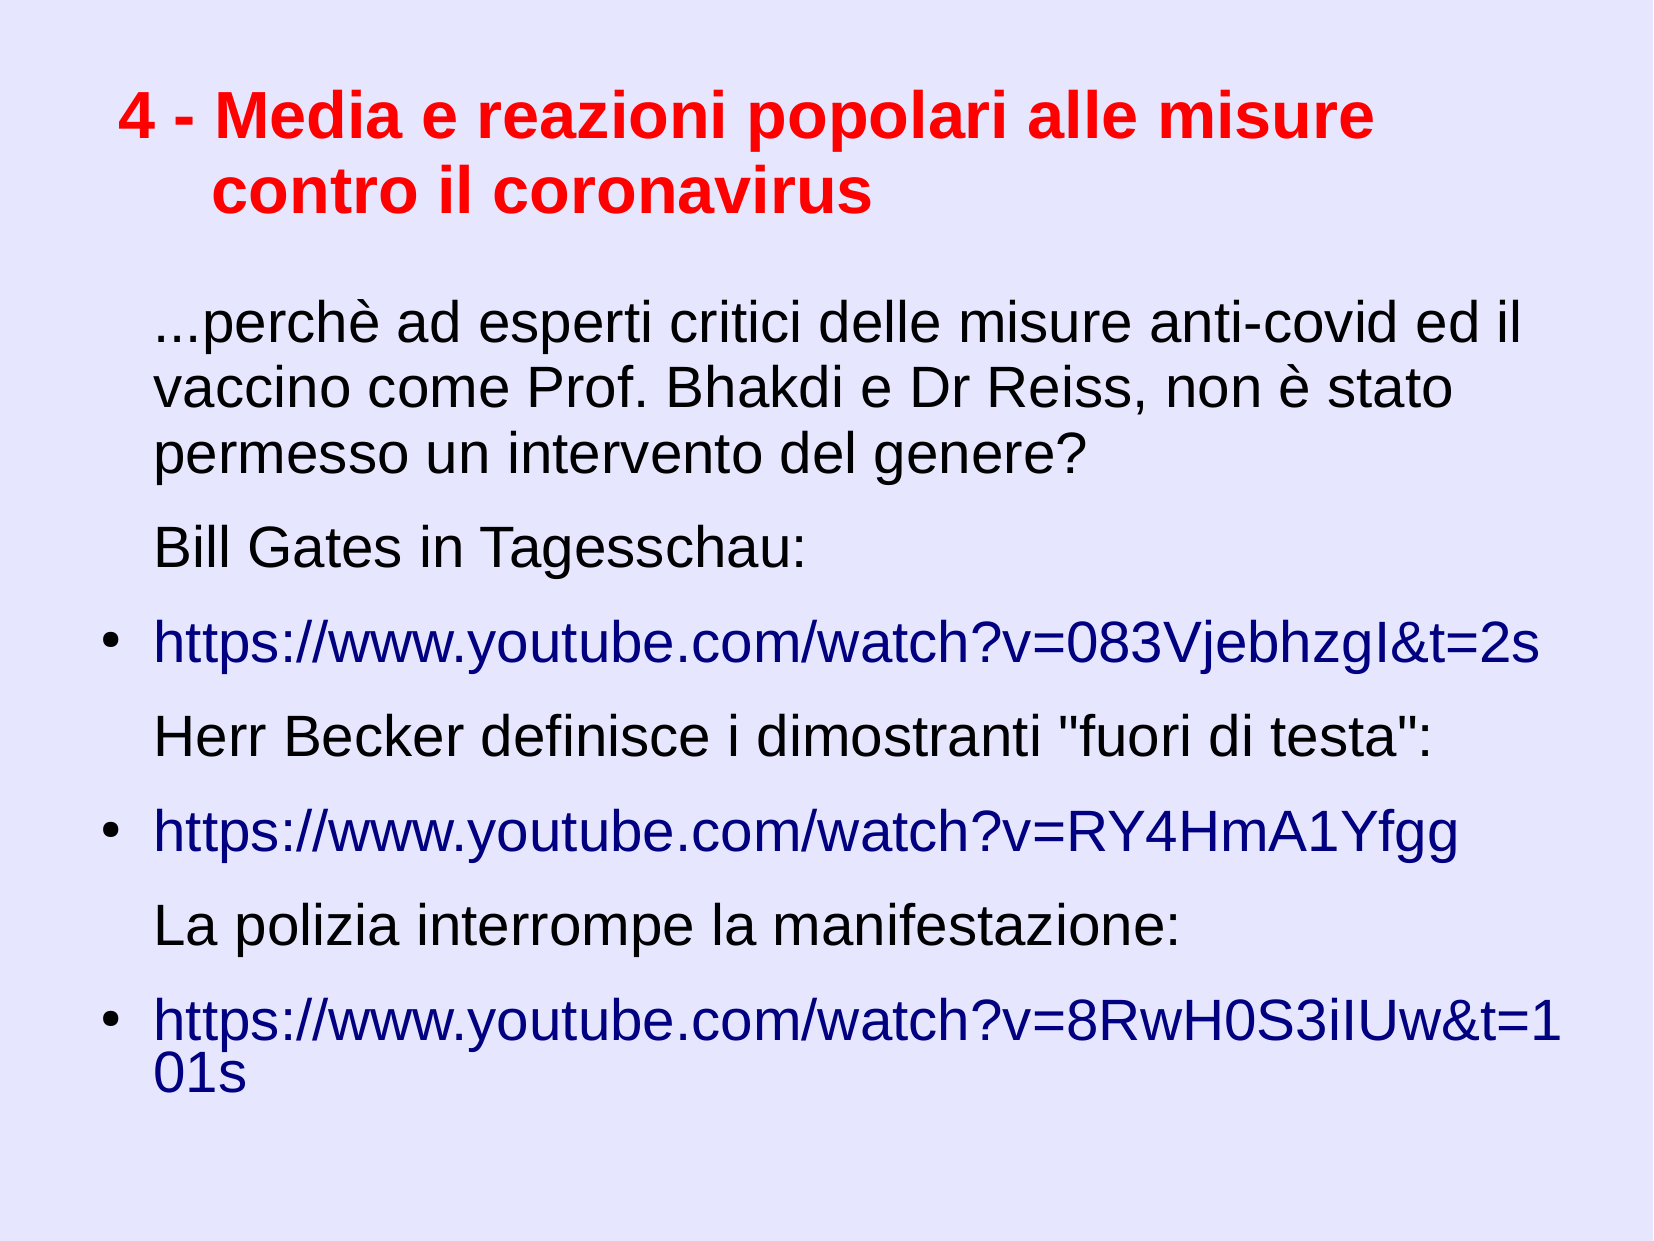

# 4 - Media e reazioni popolari alle misure 	 contro il coronavirus
...perchè ad esperti critici delle misure anti-covid ed il vaccino come Prof. Bhakdi e Dr Reiss, non è stato permesso un intervento del genere?
Bill Gates in Tagesschau:
https://www.youtube.com/watch?v=083VjebhzgI&t=2s
Herr Becker definisce i dimostranti "fuori di testa":
https://www.youtube.com/watch?v=RY4HmA1Yfgg
La polizia interrompe la manifestazione:
https://www.youtube.com/watch?v=8RwH0S3iIUw&t=101s